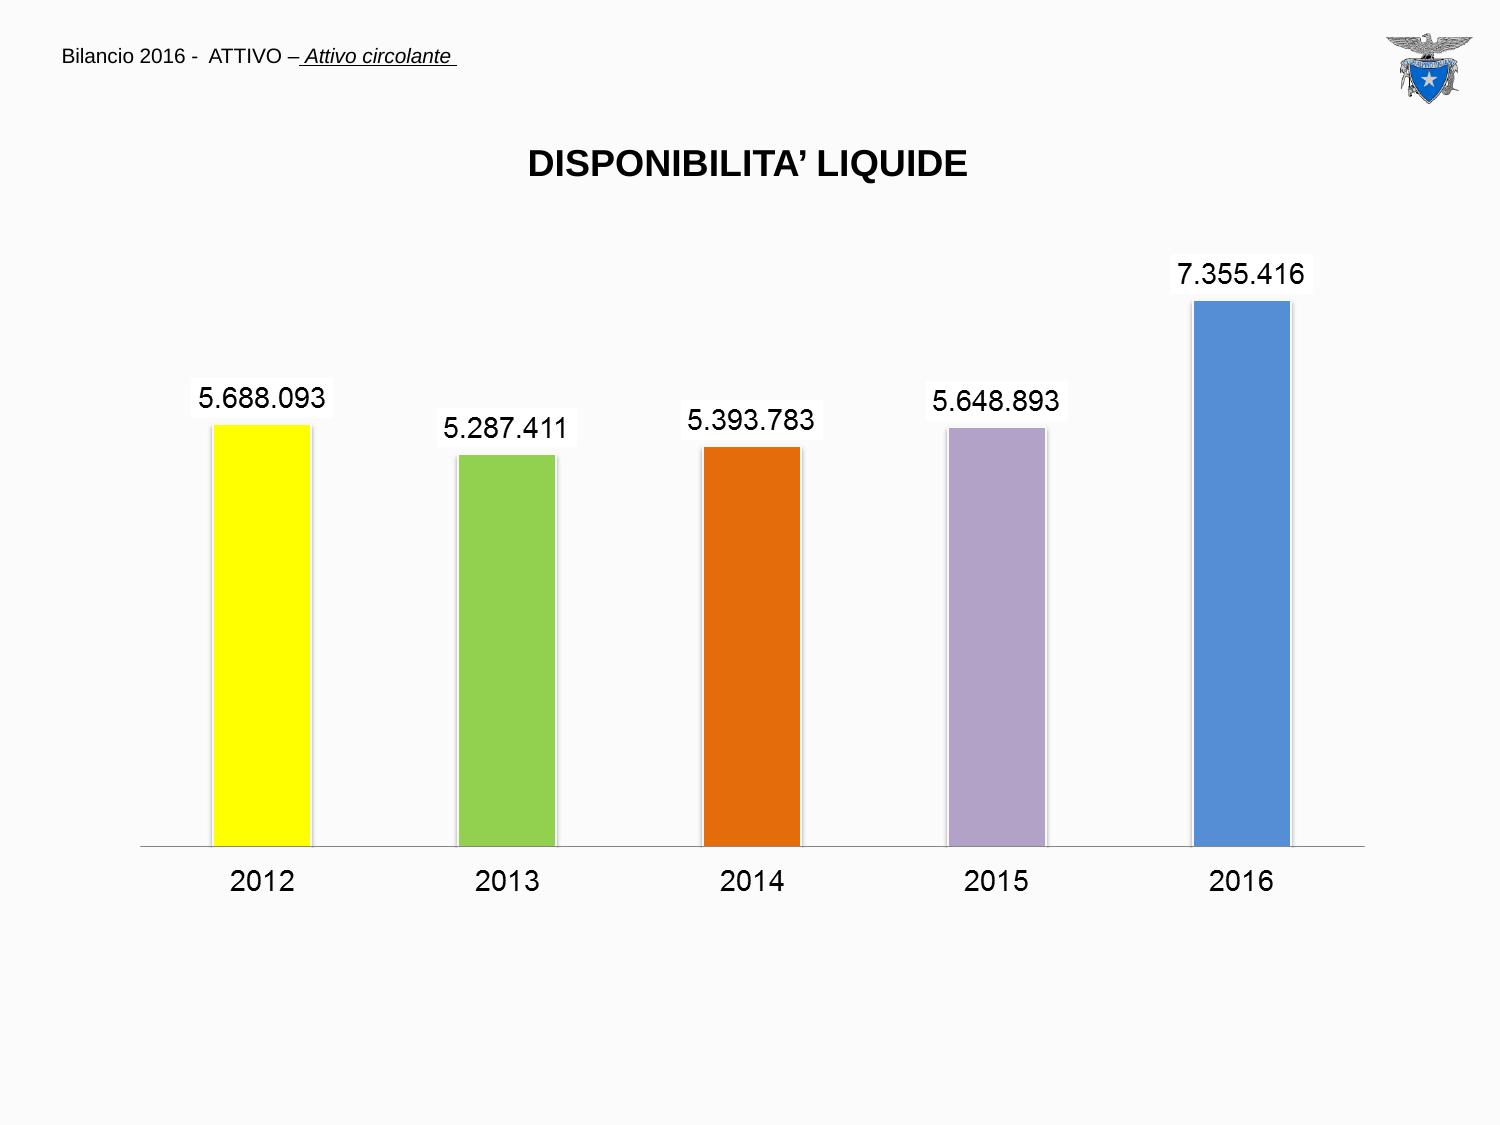

Bilancio 2016 - ATTIVO – Attivo circolante
DISPONIBILITA’ LIQUIDE